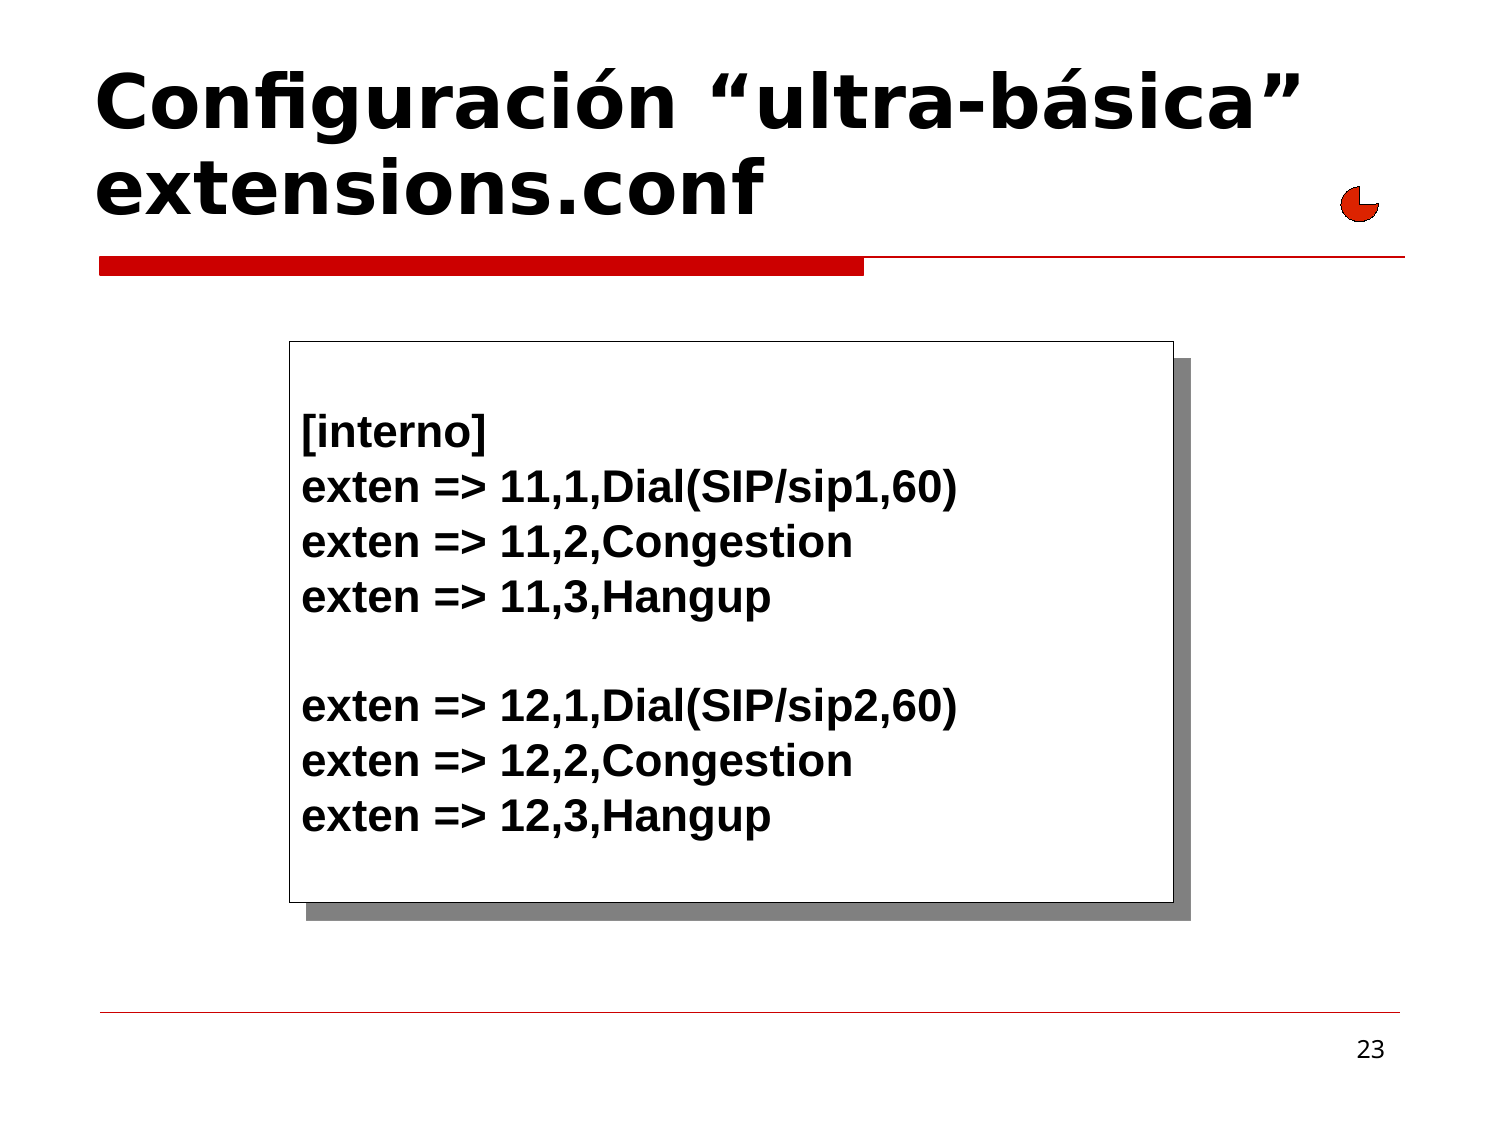

# Configuración “ultra-básica” extensions.conf
[interno]
exten => 11,1,Dial(SIP/sip1,60)
exten => 11,2,Congestion
exten => 11,3,Hangup
exten => 12,1,Dial(SIP/sip2,60)
exten => 12,2,Congestion
exten => 12,3,Hangup